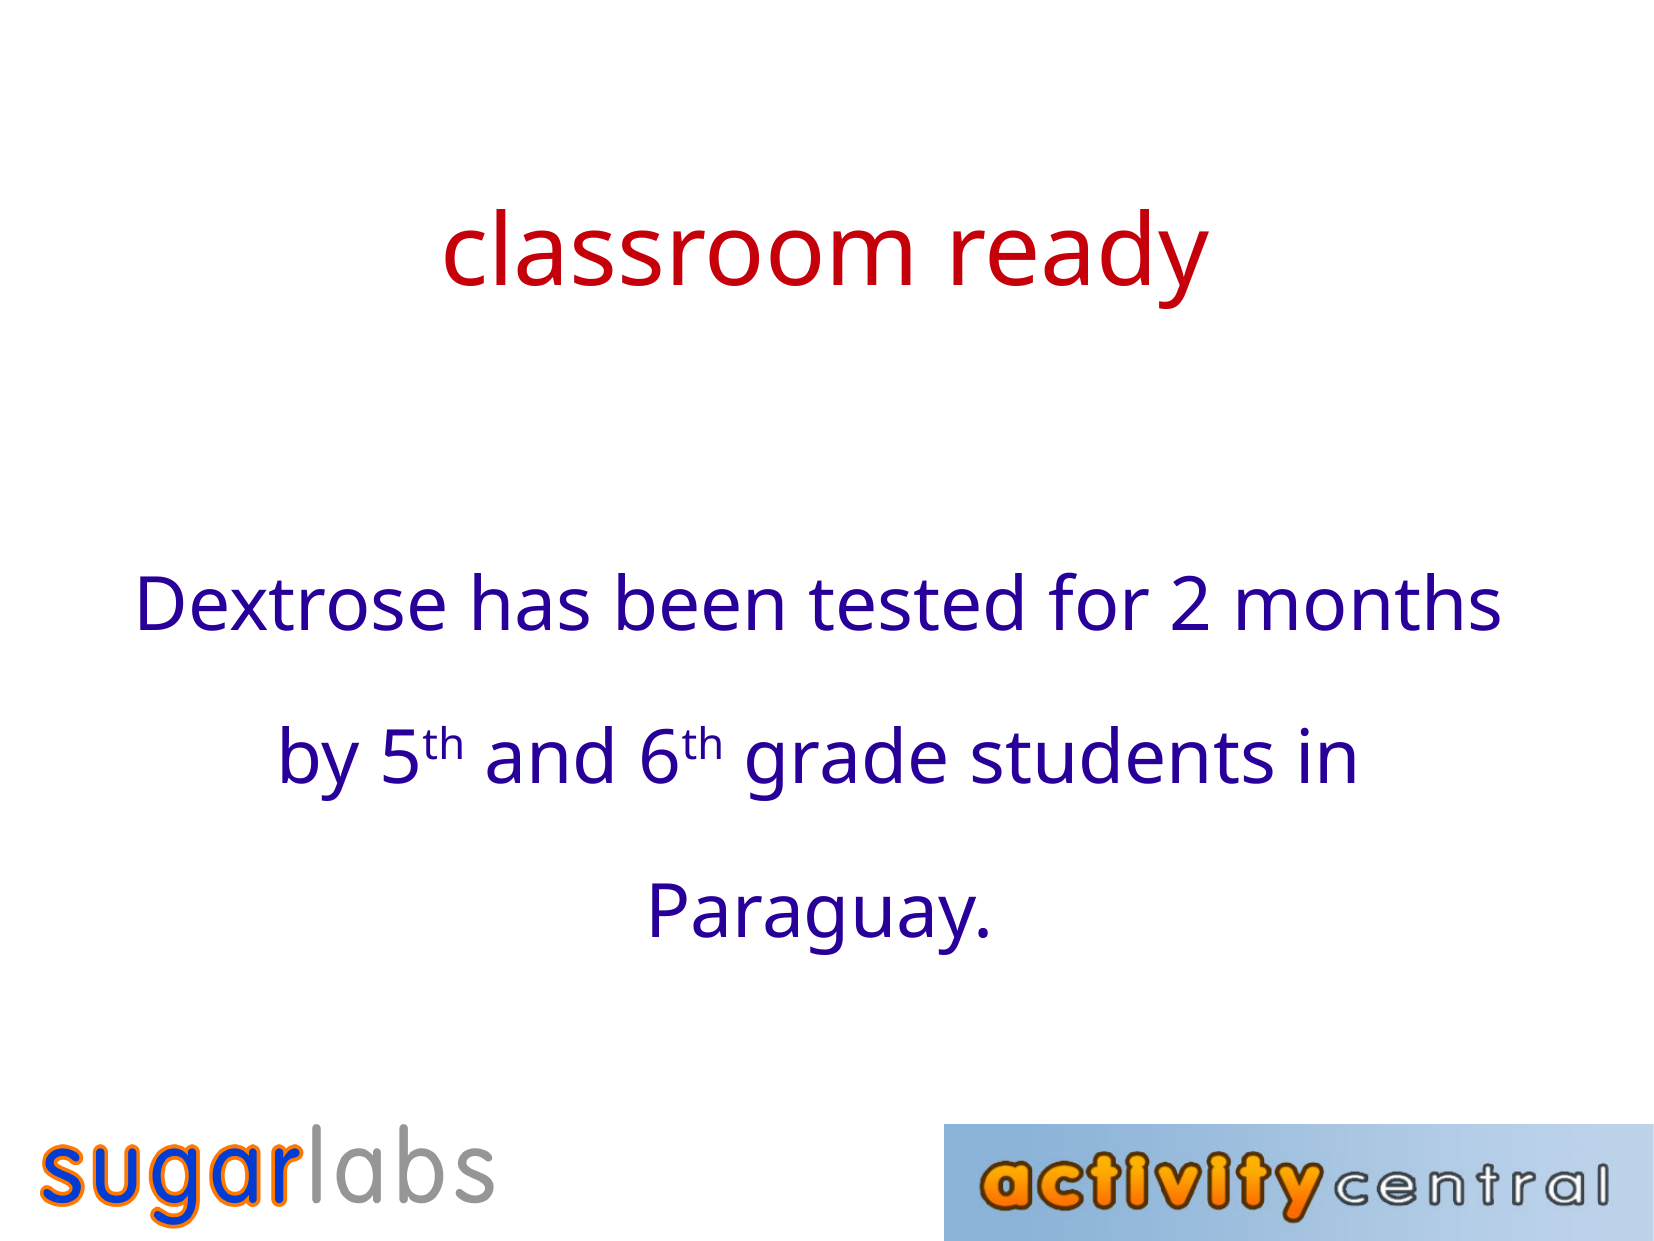

# classroom ready
Dextrose has been tested for 2 months by 5th and 6th grade students in Paraguay.